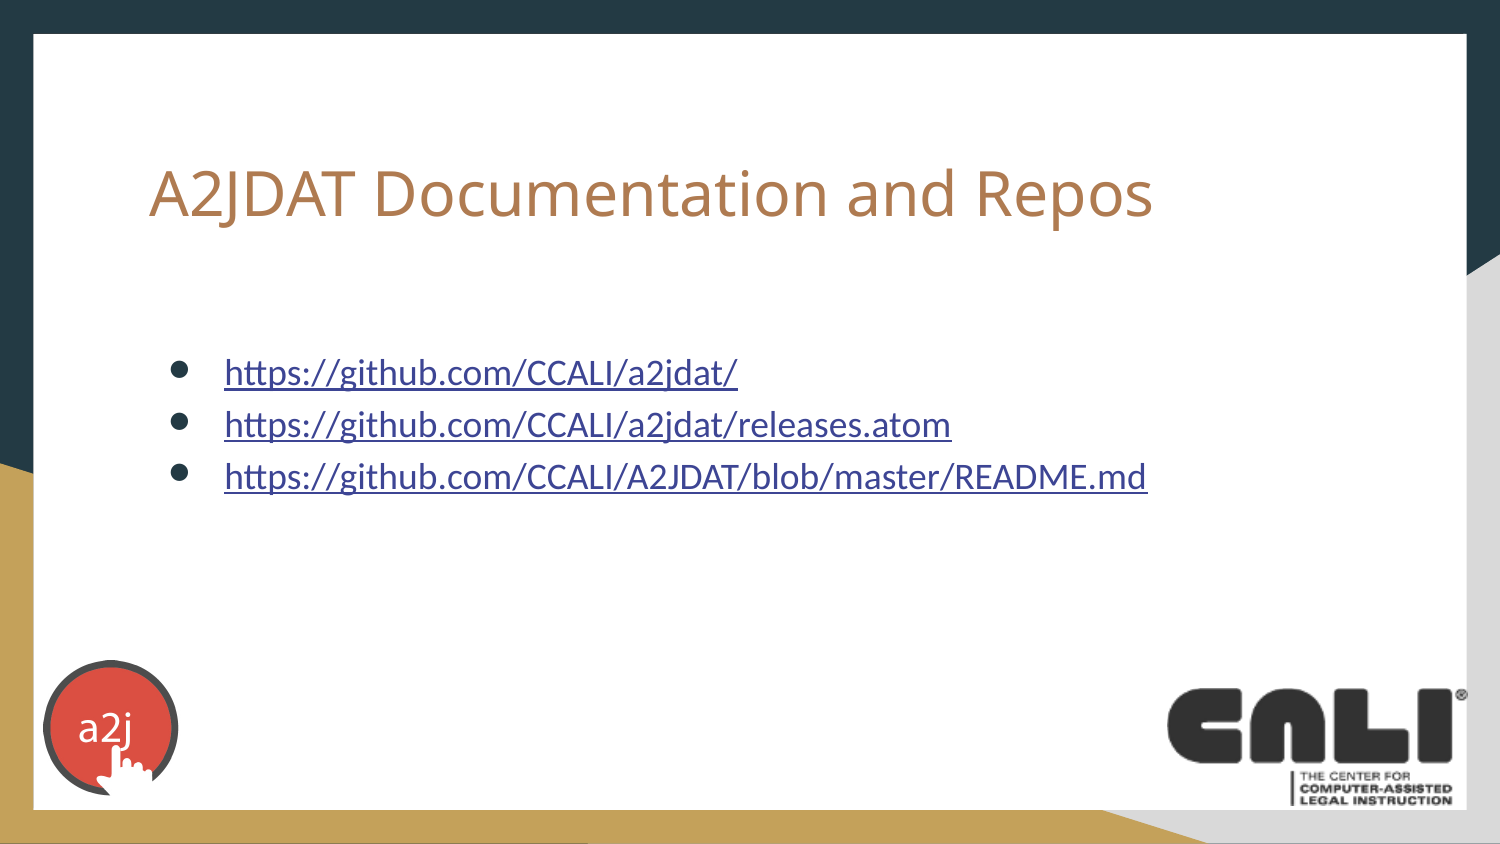

# A2JDAT Documentation and Repos
https://github.com/CCALI/a2jdat/
https://github.com/CCALI/a2jdat/releases.atom
https://github.com/CCALI/A2JDAT/blob/master/README.md